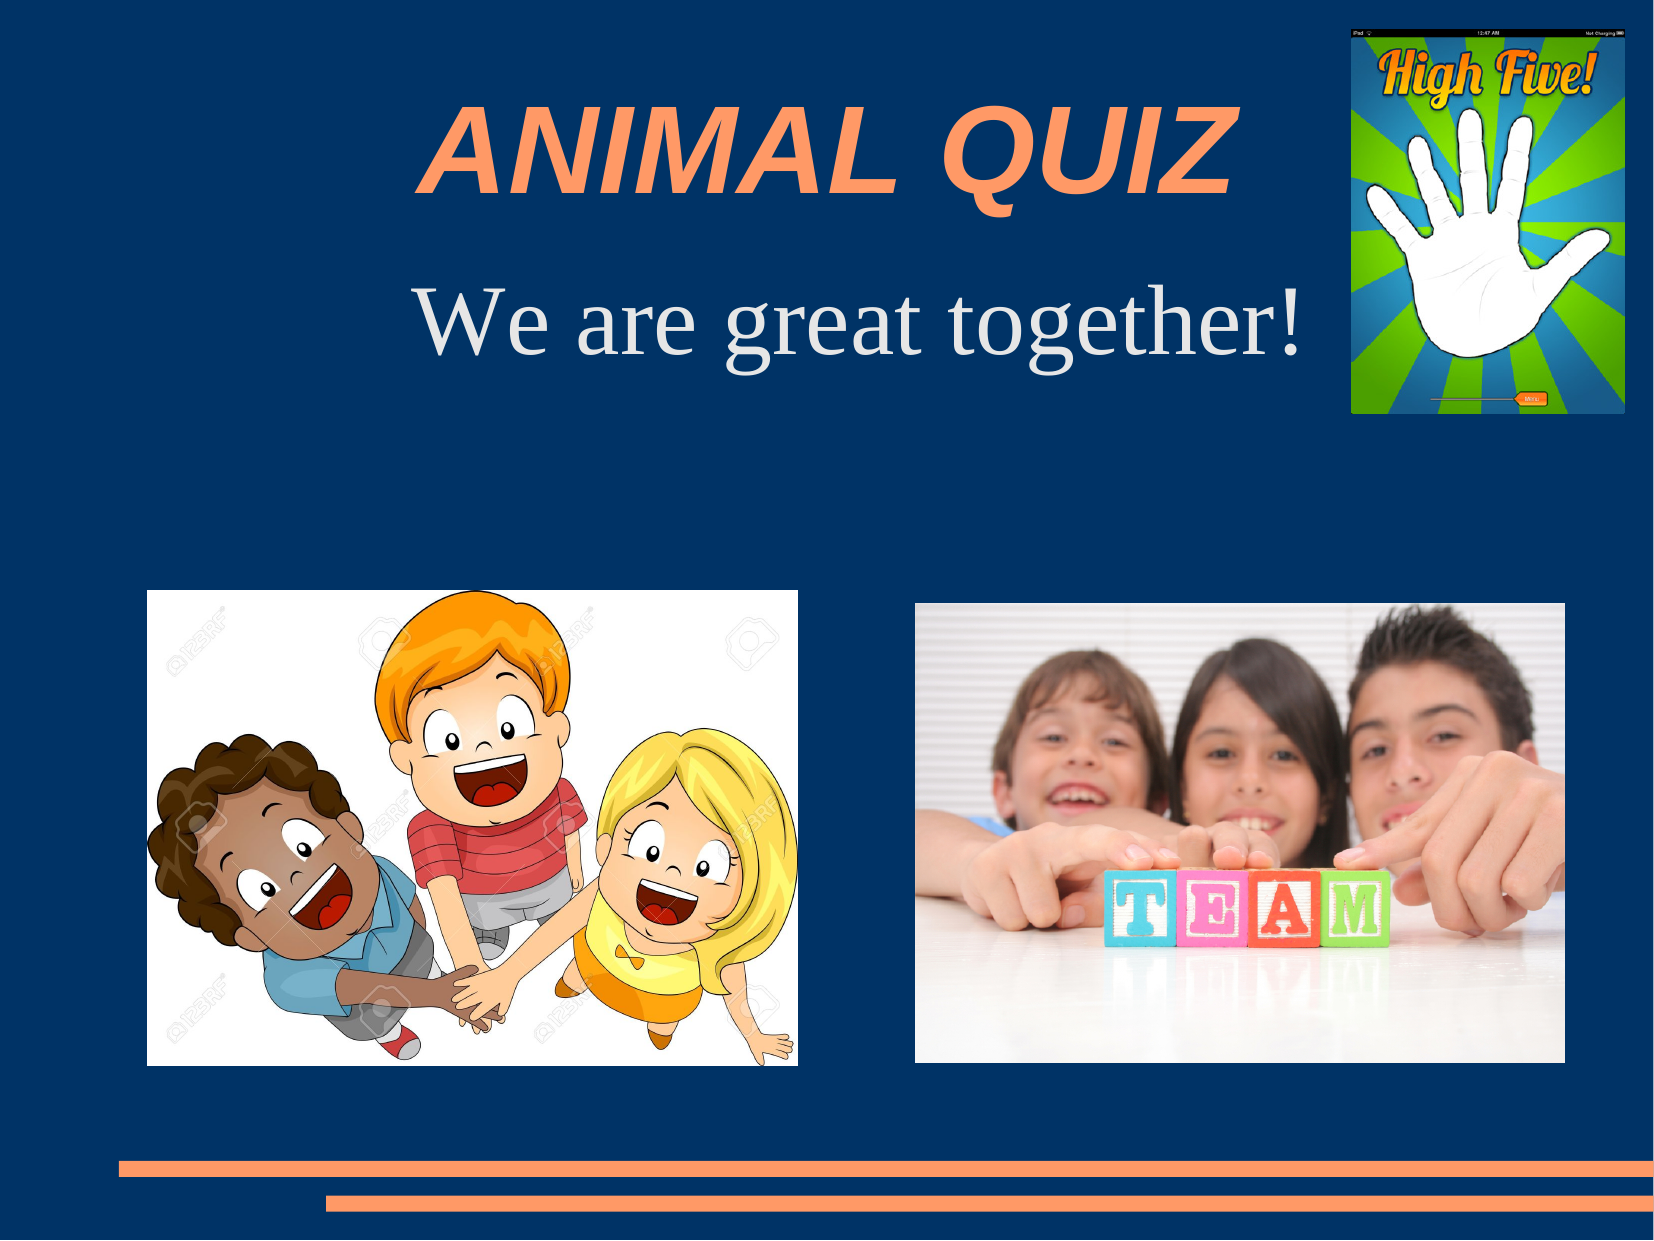

# ANIMAL QUIZ
We are great together!